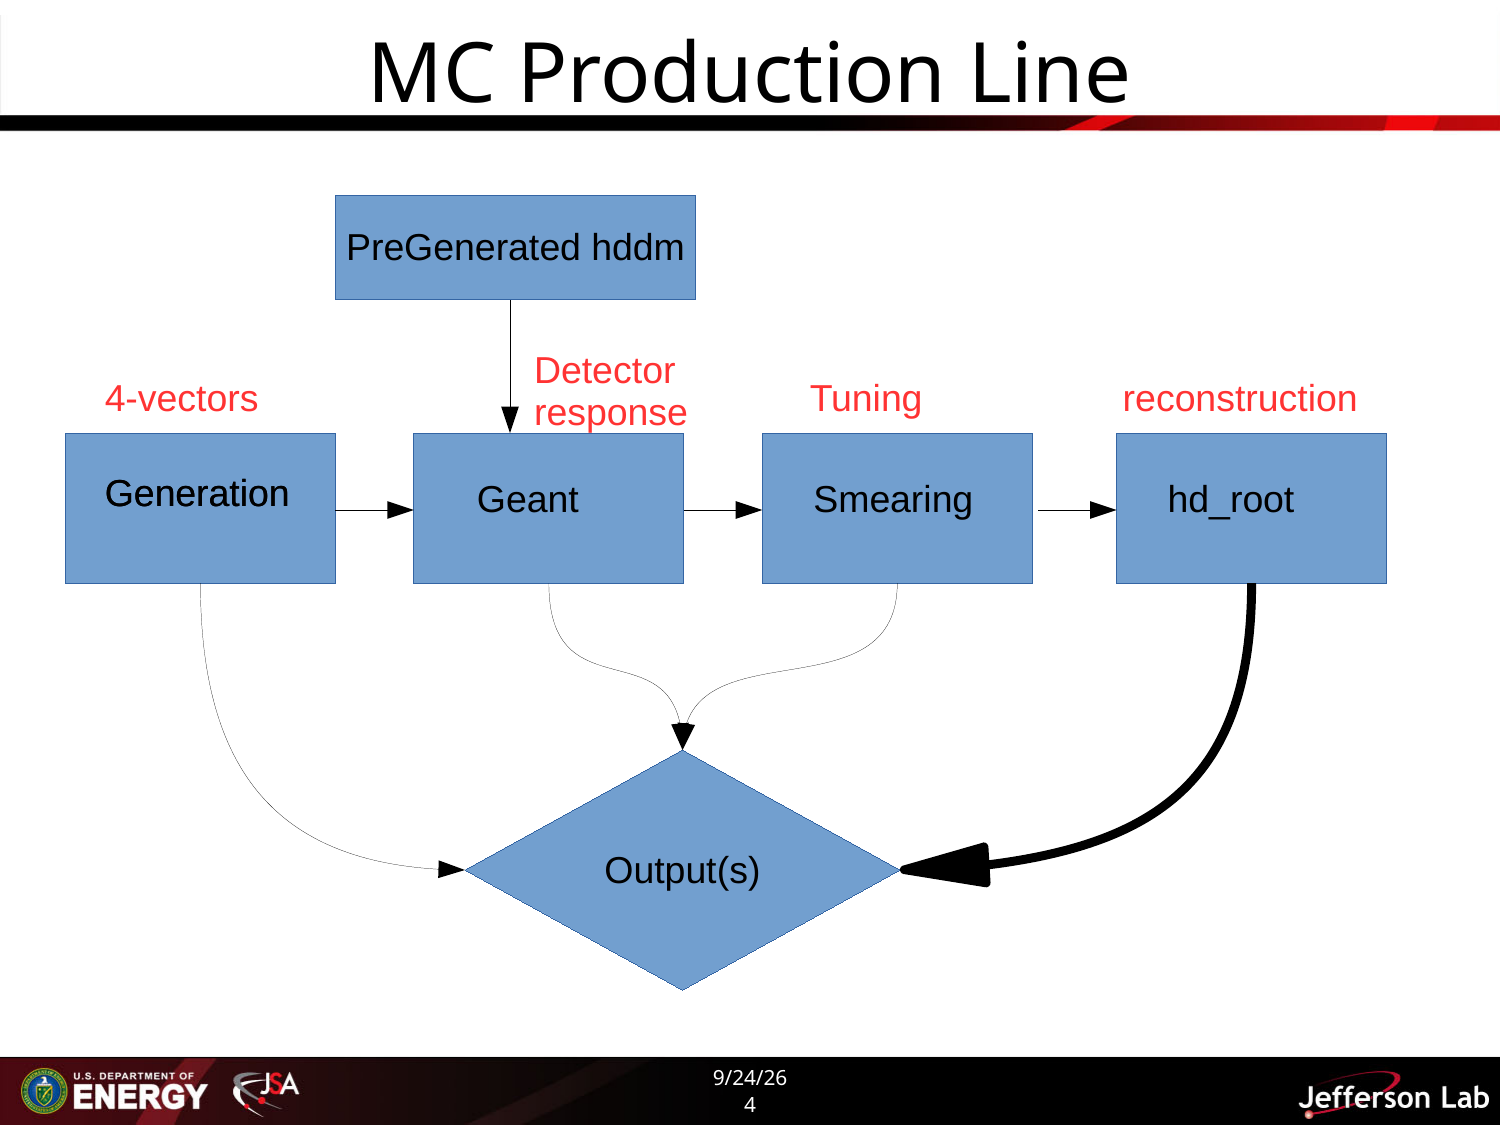

# MC Production Line
PreGenerated hddm
Detector response
4-vectors
Tuning
reconstruction
Generation
Generation
Geant
Smearing
hd_root
Output(s)